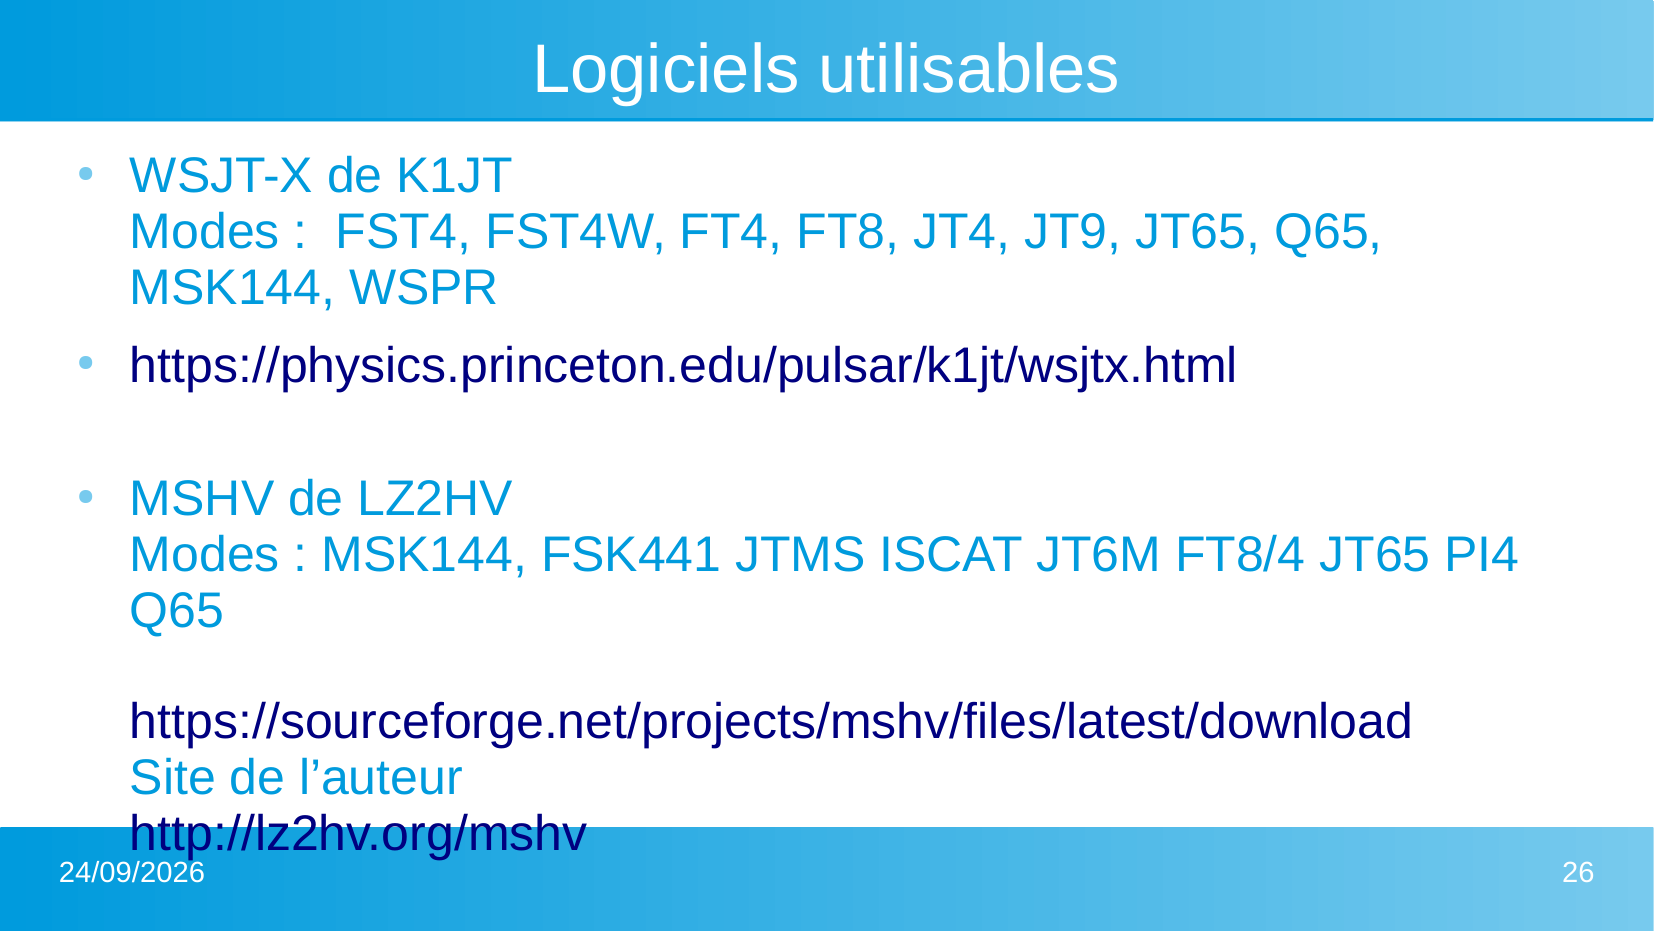

# Logiciels utilisables
WSJT-X de K1JT
Modes : FST4, FST4W, FT4, FT8, JT4, JT9, JT65, Q65, MSK144, WSPR
https://physics.princeton.edu/pulsar/k1jt/wsjtx.html
MSHV de LZ2HV
Modes : MSK144, FSK441 JTMS ISCAT JT6M FT8/4 JT65 PI4 Q65
https://sourceforge.net/projects/mshv/files/latest/download
Site de l’auteur
http://lz2hv.org/mshv
26